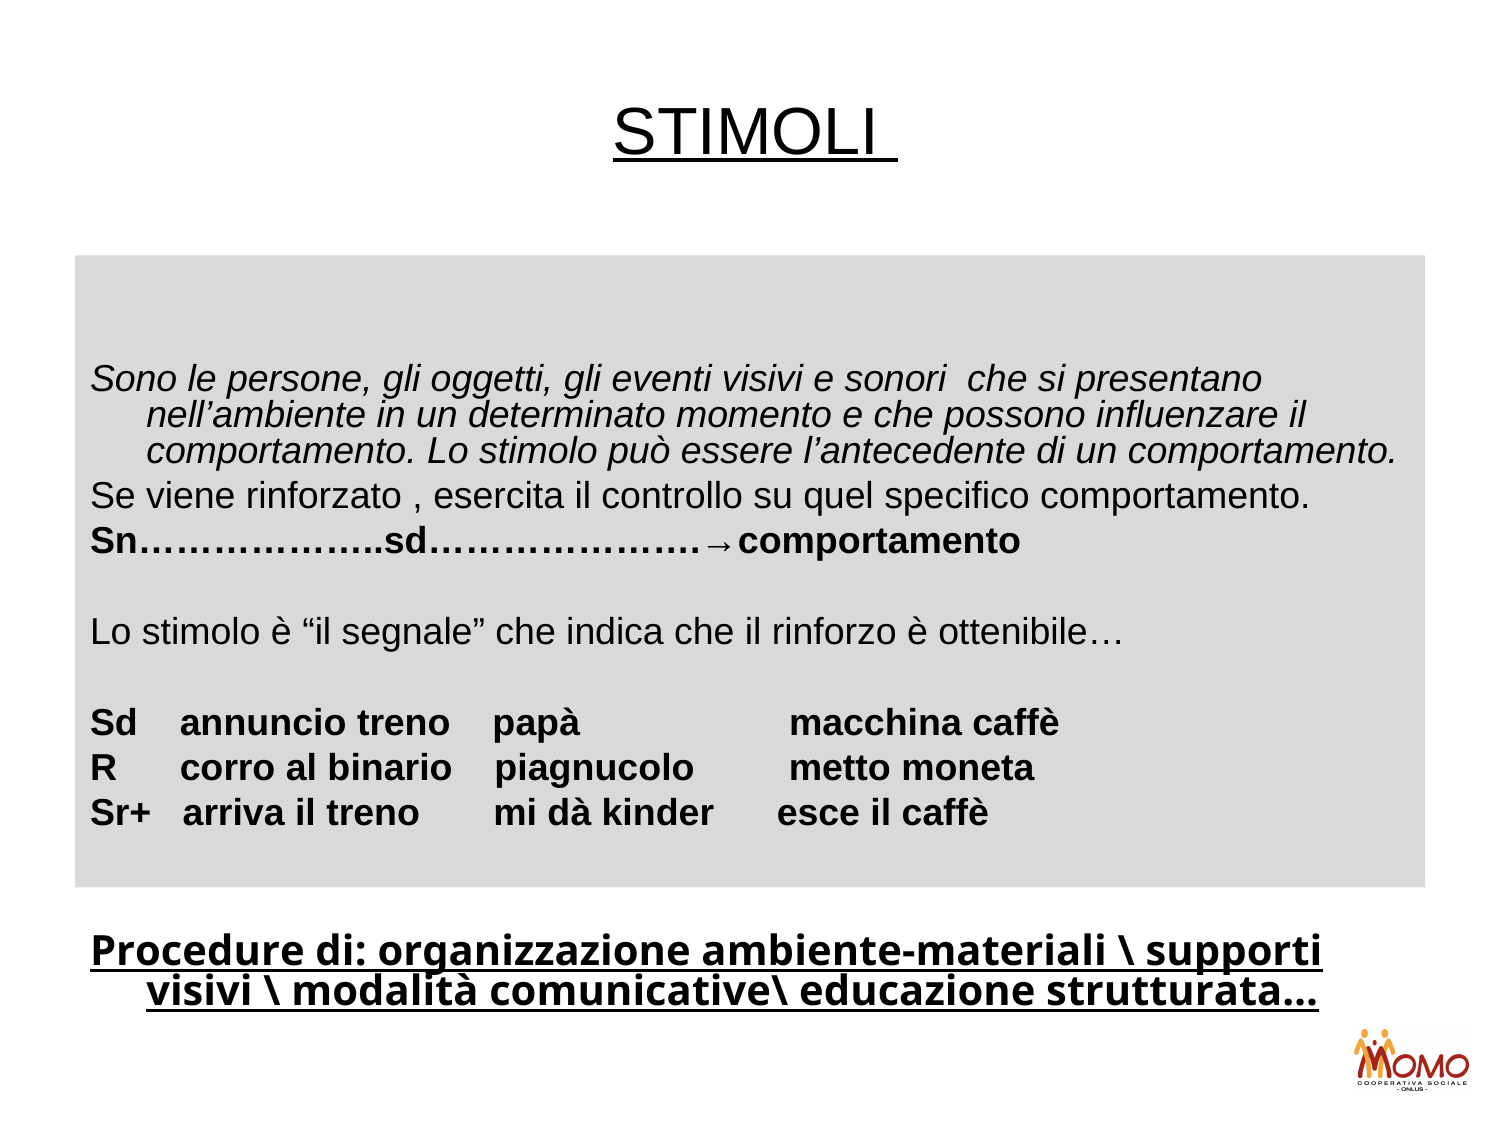

STIMOLI
# Sono le persone, gli oggetti, gli eventi visivi e sonori che si presentano nell’ambiente in un determinato momento e che possono influenzare il comportamento. Lo stimolo può essere l’antecedente di un comportamento.
Se viene rinforzato , esercita il controllo su quel specifico comportamento.
Sn………………..sd………………….→comportamento
Lo stimolo è “il segnale” che indica che il rinforzo è ottenibile…
Sd annuncio treno papà macchina caffè
R corro al binario piagnucolo metto moneta
Sr+ arriva il treno mi dà kinder esce il caffè
Procedure di: organizzazione ambiente-materiali \ supporti visivi \ modalità comunicative\ educazione strutturata…